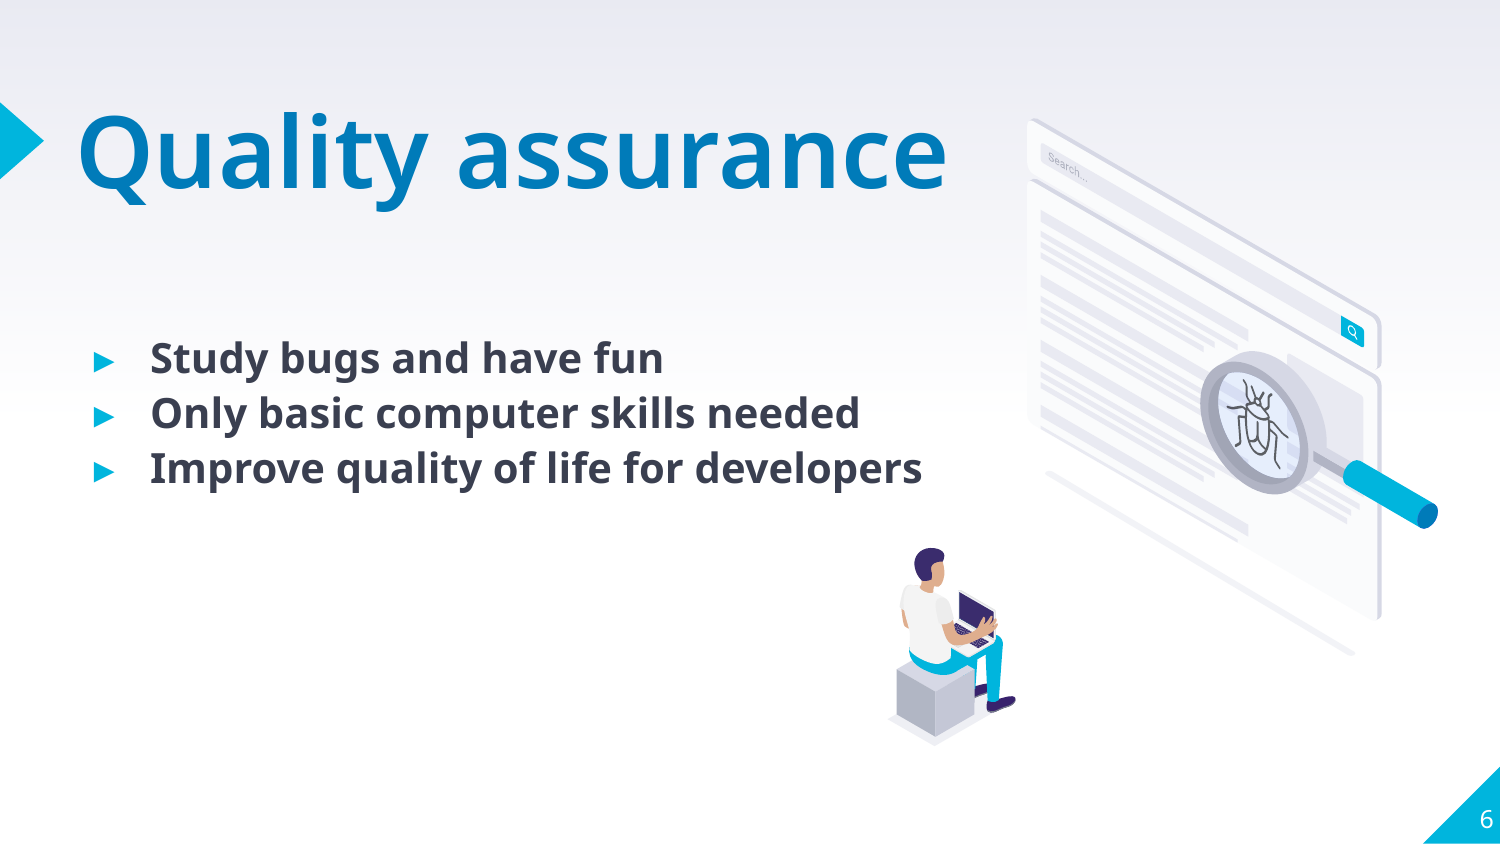

# Quality assurance
Study bugs and have fun
Only basic computer skills needed
Improve quality of life for developers